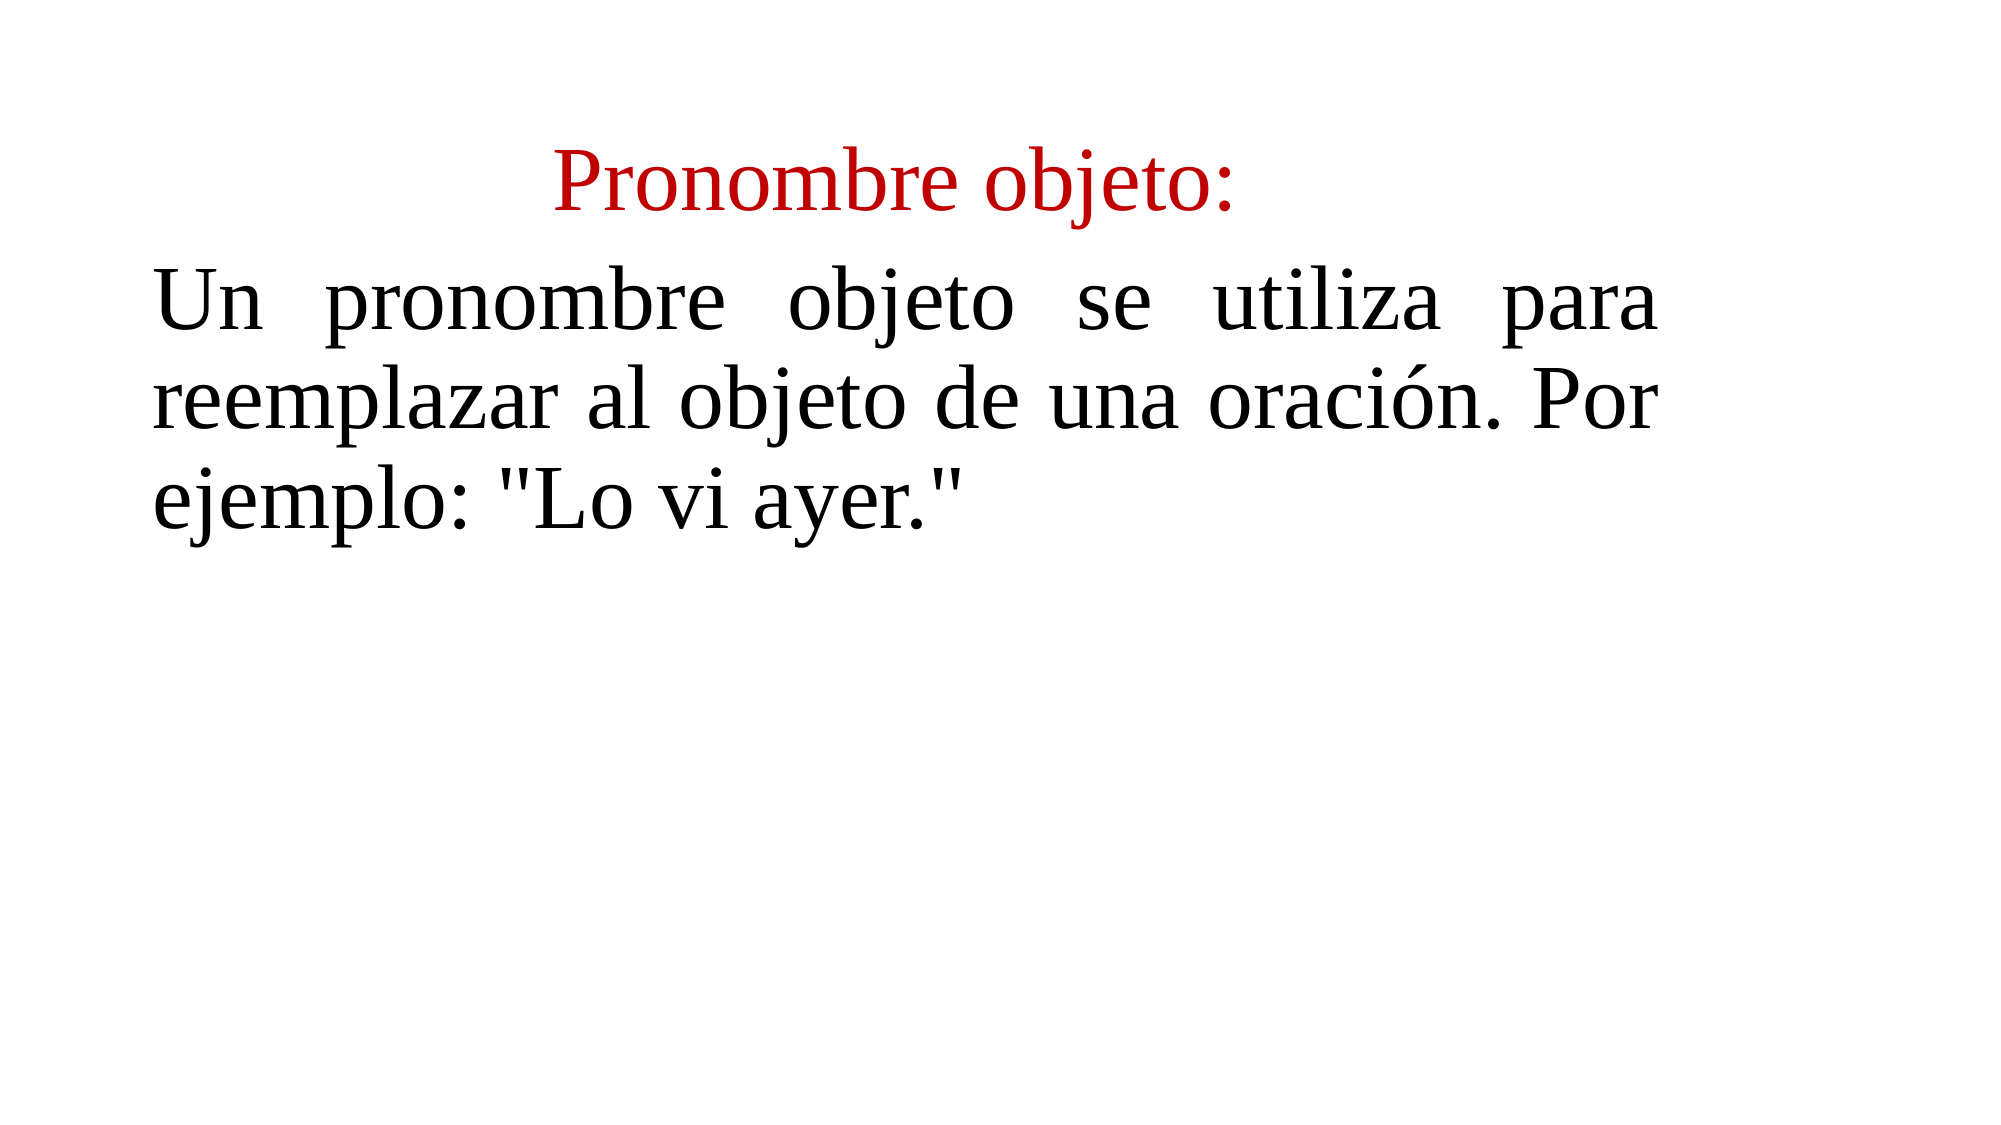

# Pronombre objeto:
Un pronombre objeto se utiliza para reemplazar al objeto de una oración. Por ejemplo: "Lo vi ayer."